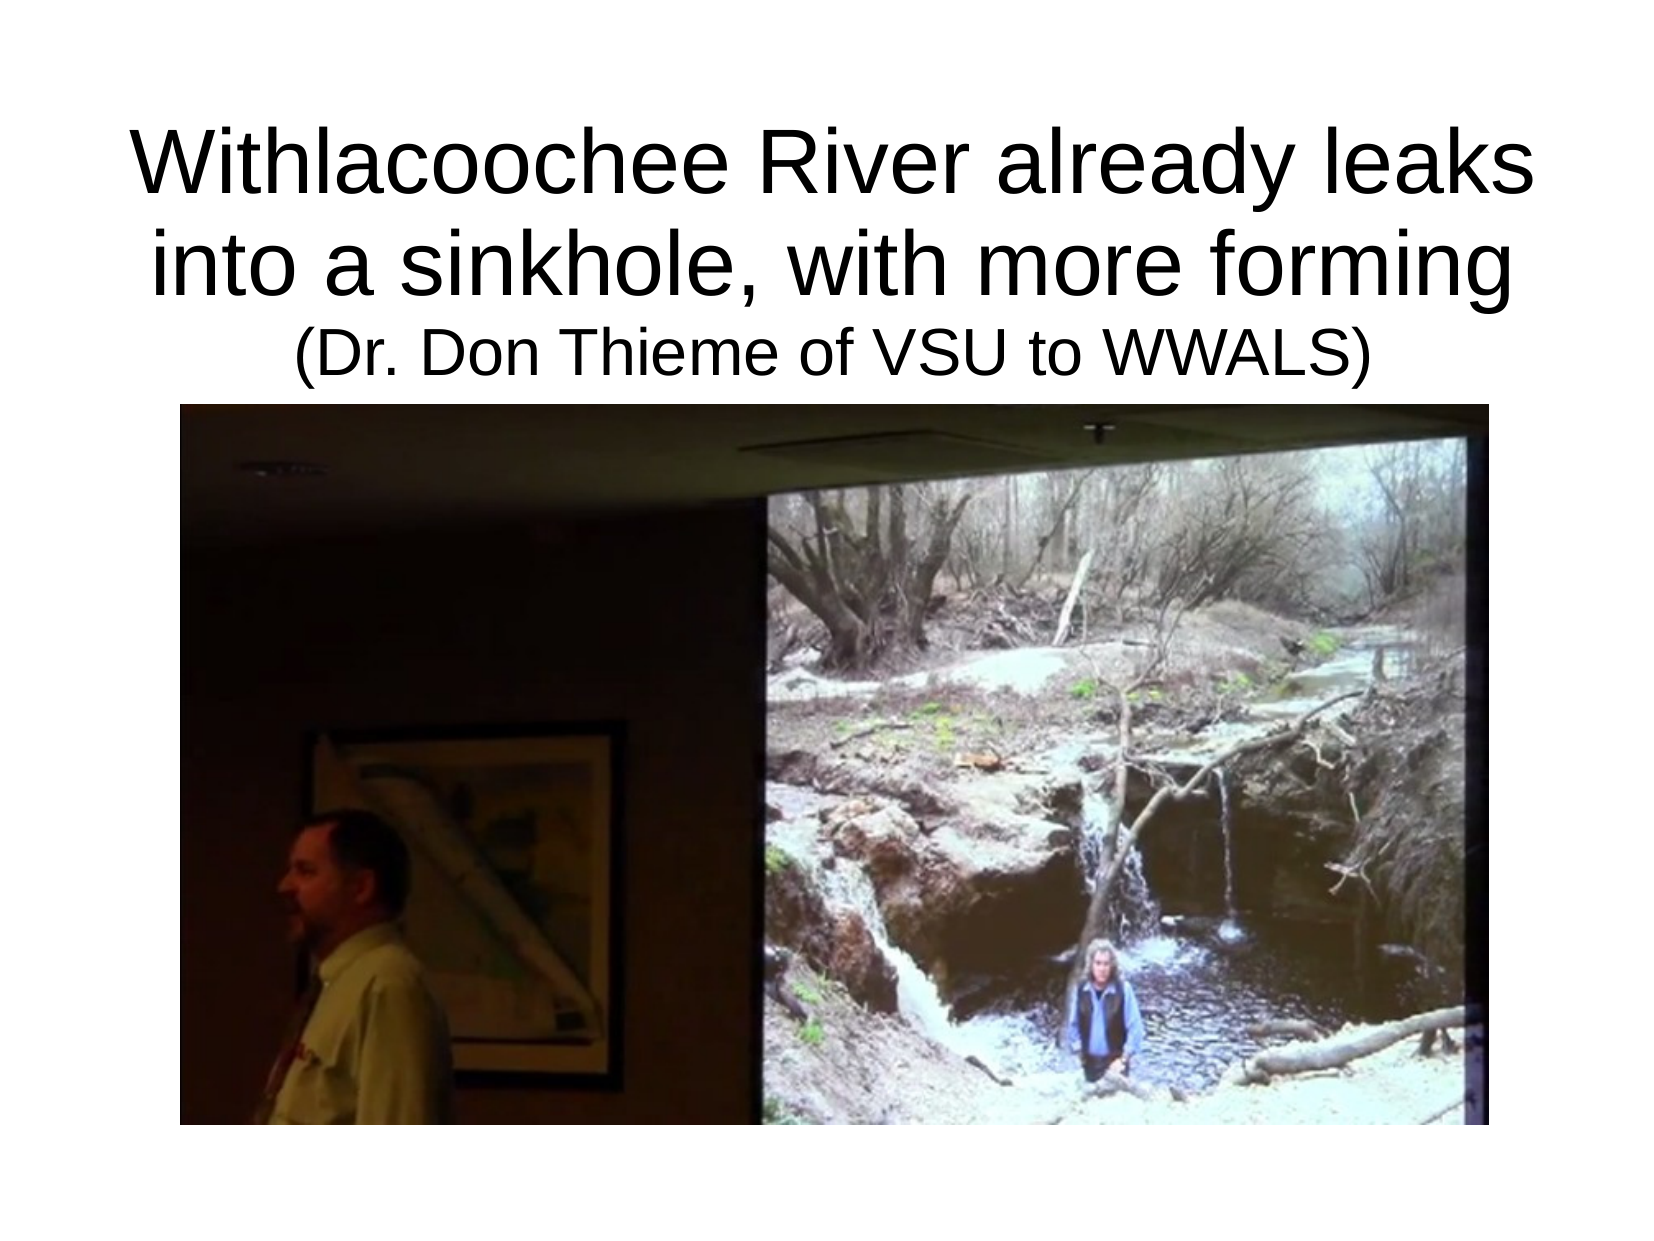

# Withlacoochee River already leaks into a sinkhole, with more forming (Dr. Don Thieme of VSU to WWALS)